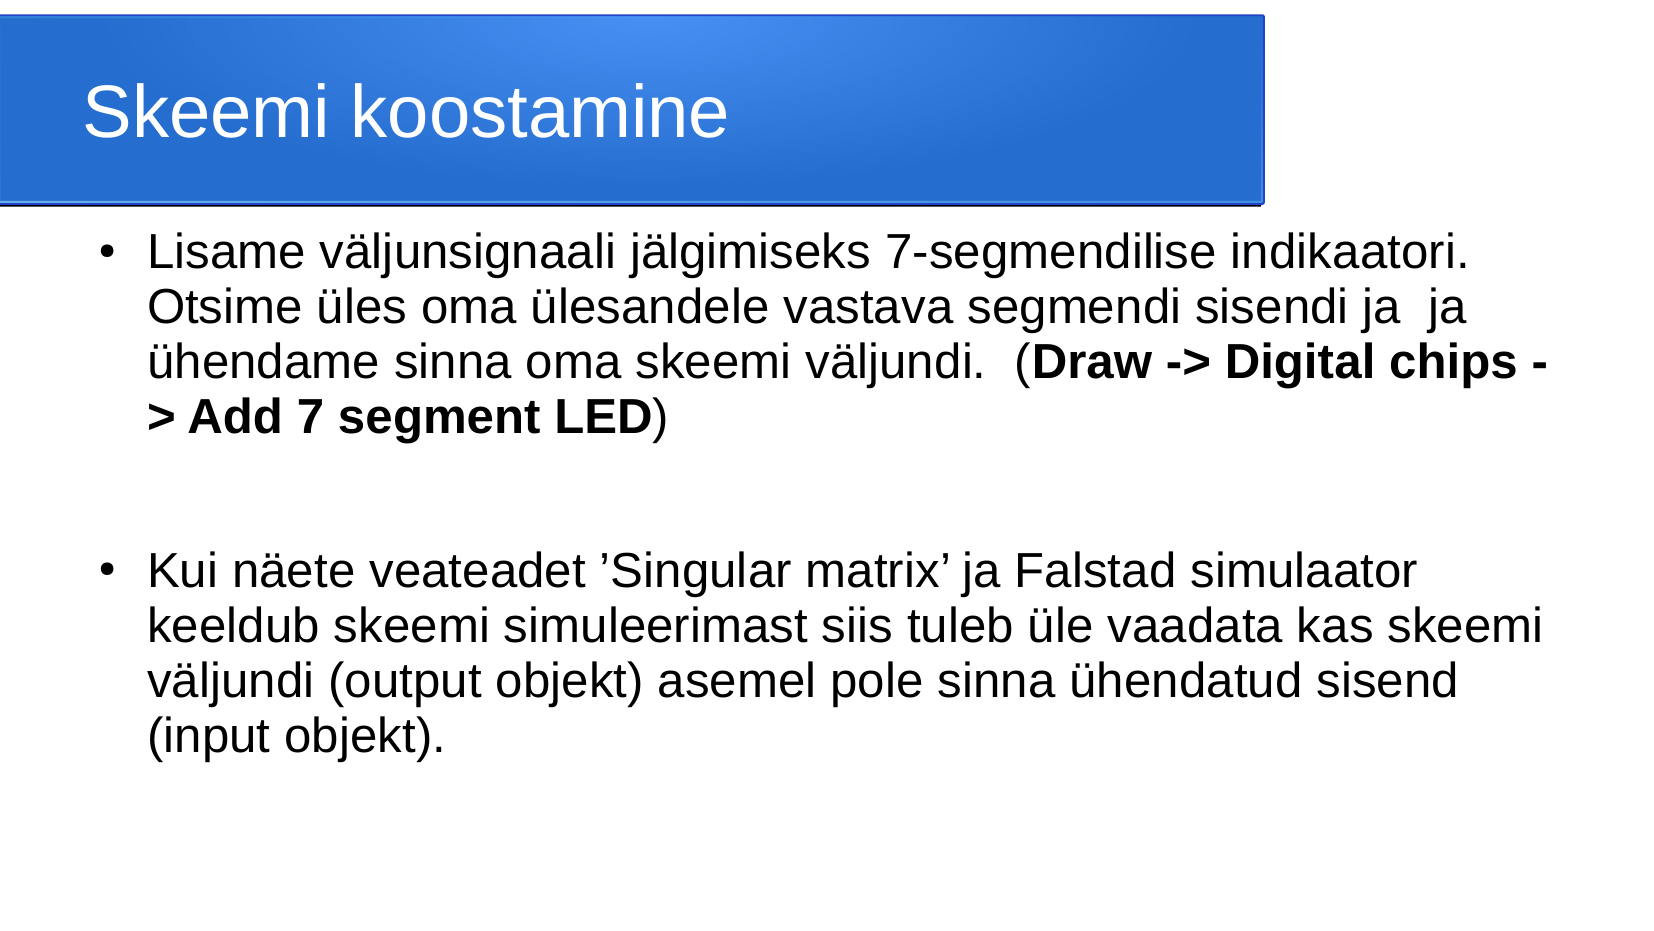

# Skeemi koostamine
Lisame väljunsignaali jälgimiseks 7-segmendilise indikaatori. Otsime üles oma ülesandele vastava segmendi sisendi ja ja ühendame sinna oma skeemi väljundi. (Draw -> Digital chips -> Add 7 segment LED)
Kui näete veateadet ’Singular matrix’ ja Falstad simulaator keeldub skeemi simuleerimast siis tuleb üle vaadata kas skeemi väljundi (output objekt) asemel pole sinna ühendatud sisend (input objekt).